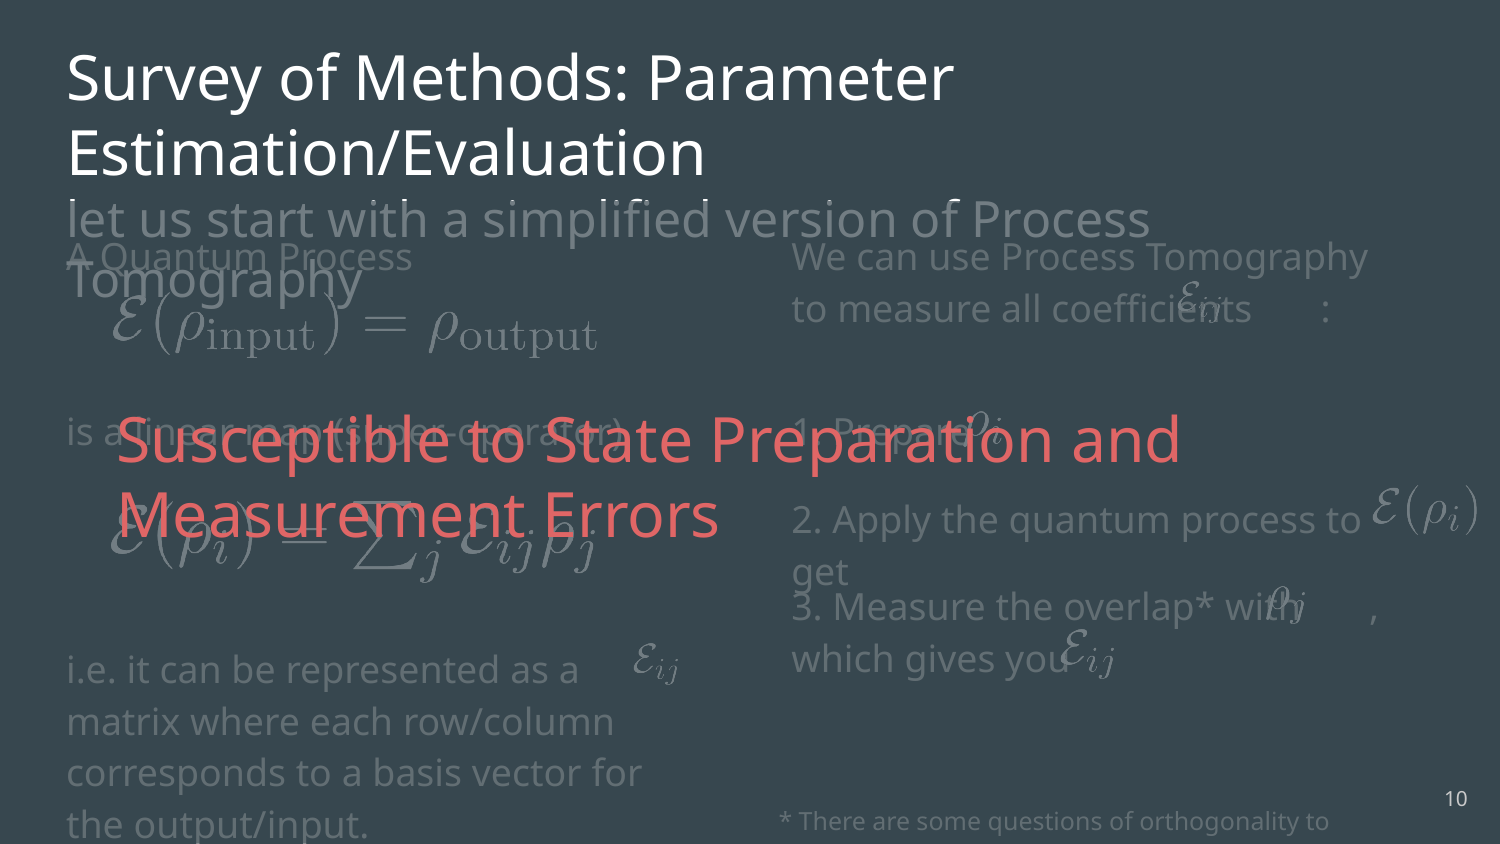

Survey of Methods: Parameter Estimation/Evaluation
let us start with a simplified version of Process Tomography
# A Quantum Process
We can use Process Tomography to measure all coefficients :
Susceptible to State Preparation and Measurement Errors
is a linear map (super-operator)
1. Prepare
2. Apply the quantum process to get
3. Measure the overlap* with ,
which gives you
i.e. it can be represented as a matrix where each row/column corresponds to a basis vector for the output/input.
* There are some questions of orthogonality to address.